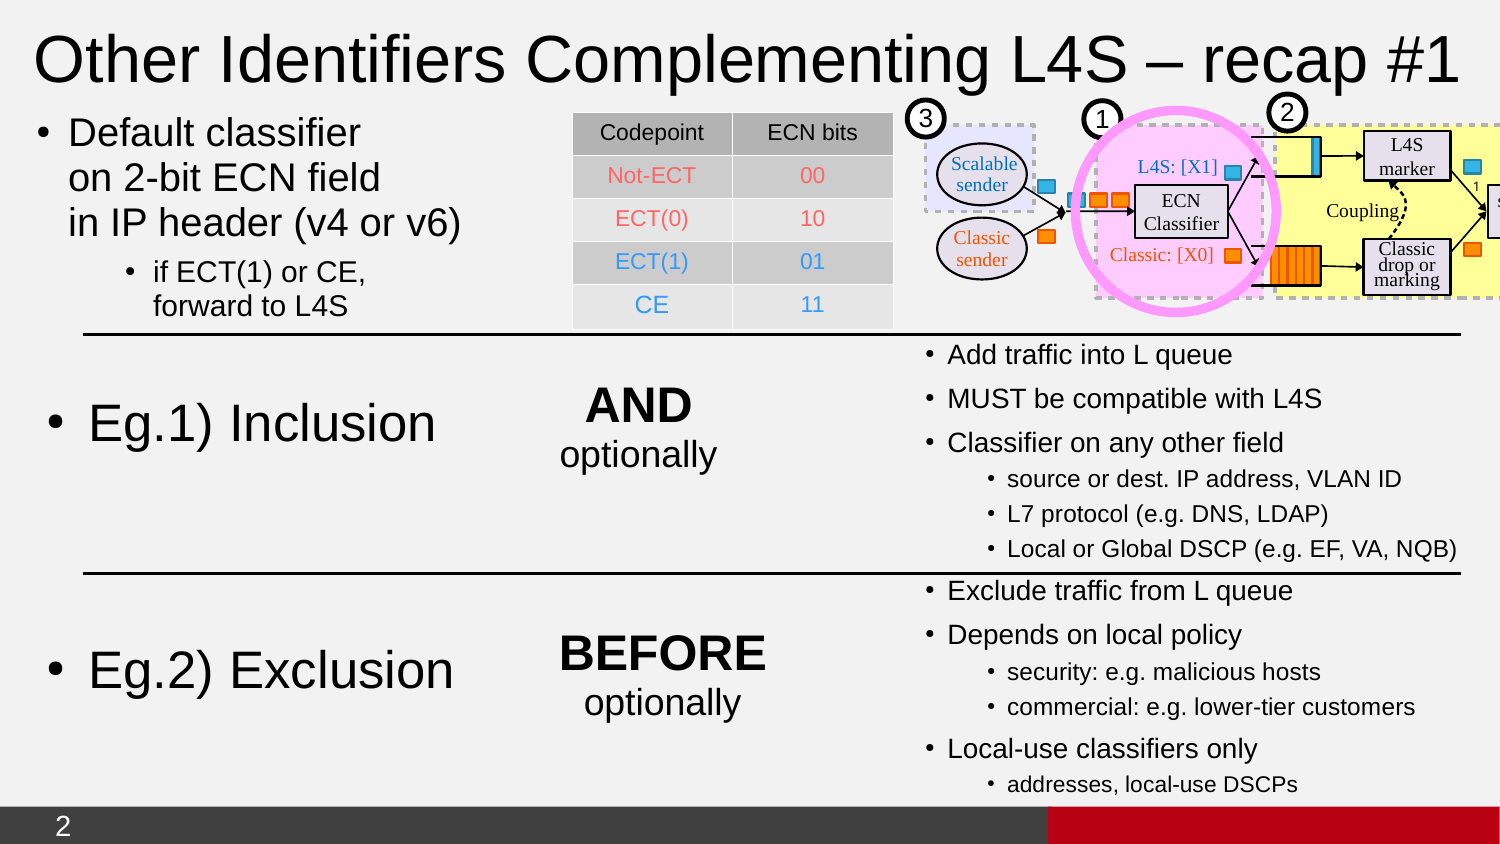

# Other Identifiers Complementing L4S – recap #1
Default classifier
on 2-bit ECN field
in IP header (v4 or v6)
if ECT(1) or CE,
forward to L4S
| Codepoint | ECN bits |
| --- | --- |
| Not-ECT | 00 |
| ECT(0) | 10 |
| ECT(1) | 01 |
| CE | 11 |
Add traffic into L queue
MUST be compatible with L4S
Classifier on any other field
source or dest. IP address, VLAN ID
L7 protocol (e.g. DNS, LDAP)
Local or Global DSCP (e.g. EF, VA, NQB)
Exclude traffic from L queue
Depends on local policy
security: e.g. malicious hosts
commercial: e.g. lower-tier customers
Local-use classifiers only
addresses, local-use DSCPs
AND
optionally
Eg.1) Inclusion
Eg.2) Exclusion
BEFORE
optionally
2